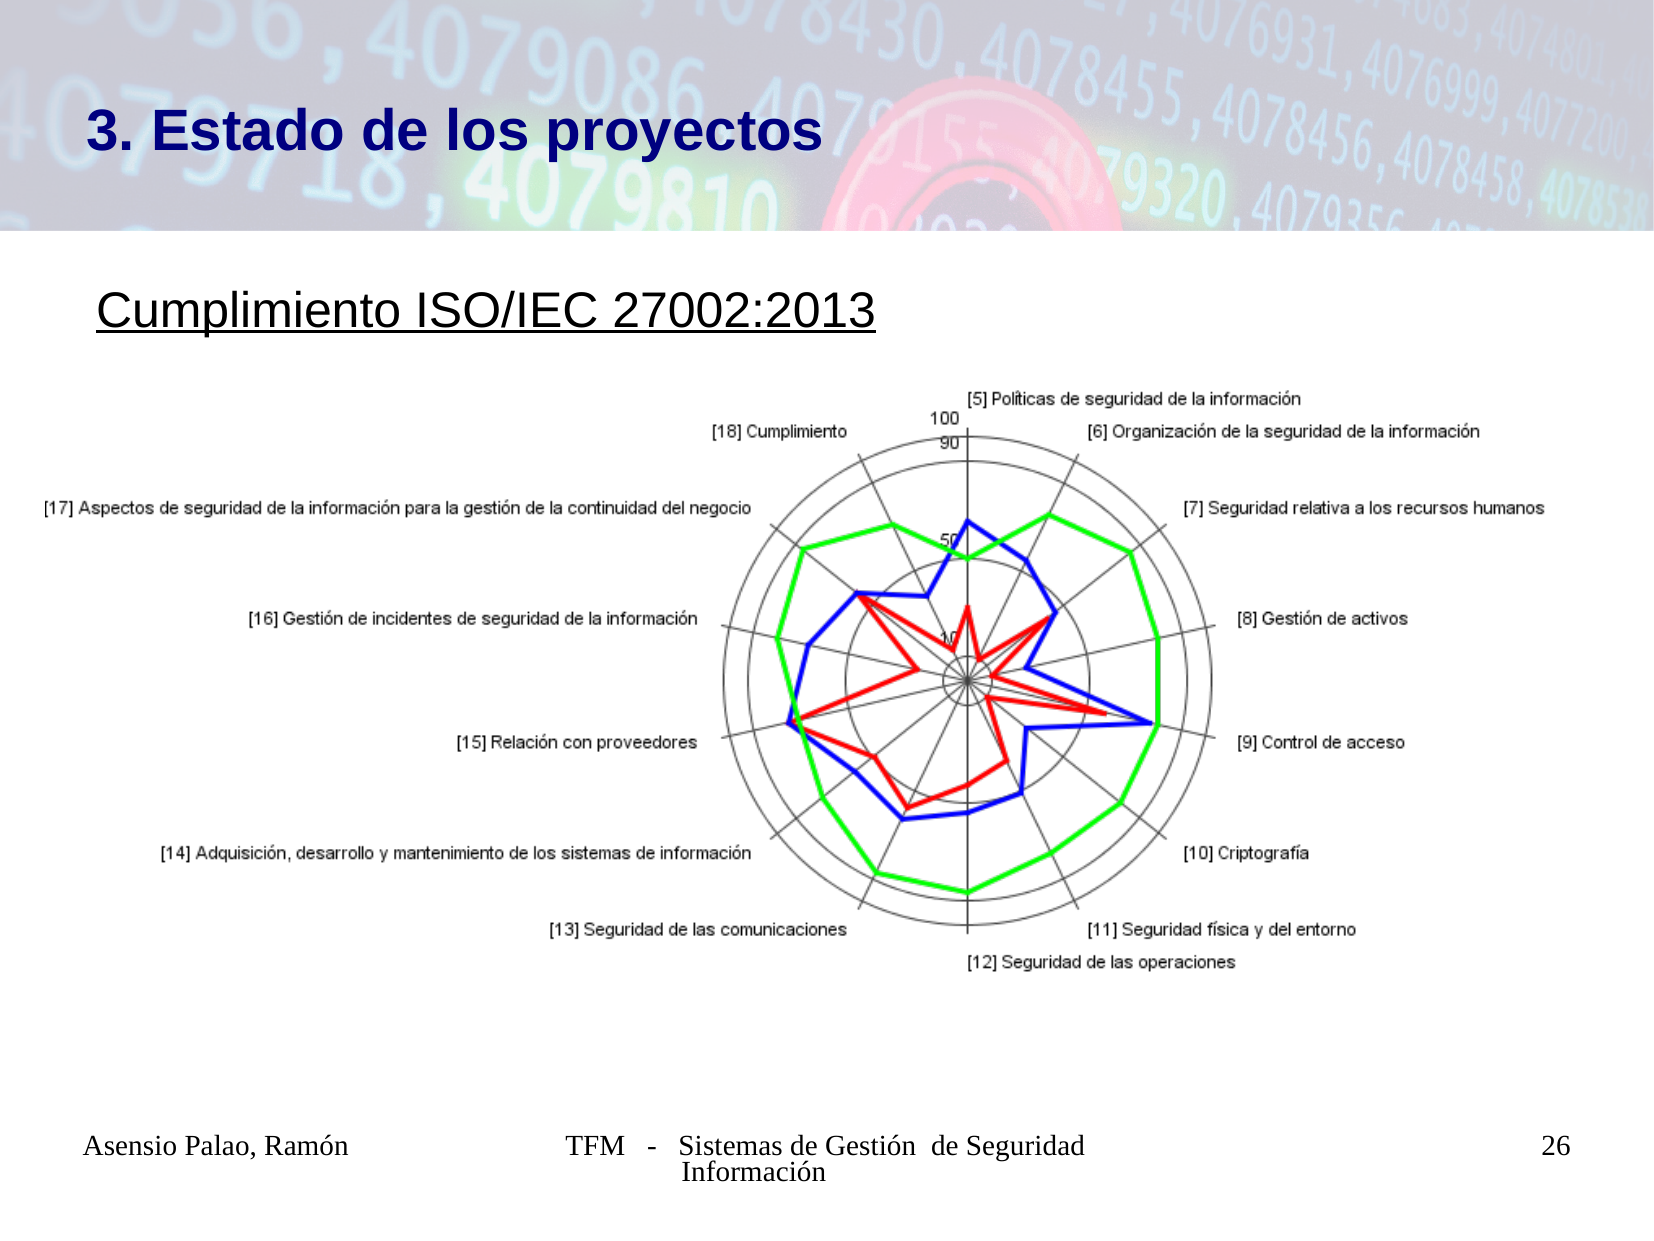

3. Estado de los proyectos
Cumplimiento ISO/IEC 27002:2013
Asensio Palao, Ramón
TFM - Sistemas de Gestión de Seguridad Información
26